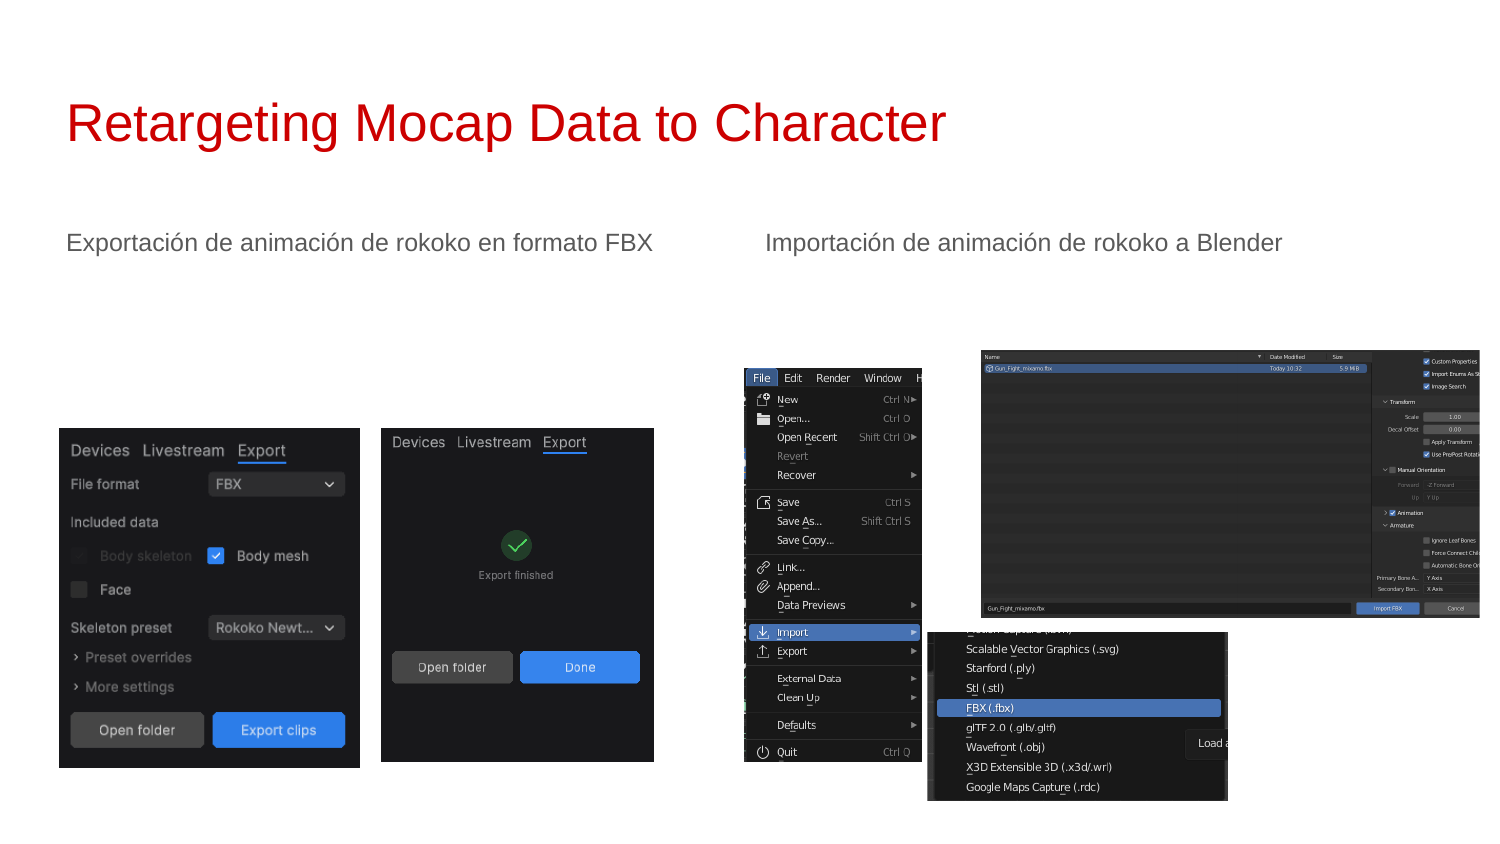

# Retargeting Mocap Data to Character
Exportación de animación de rokoko en formato FBX
Importación de animación de rokoko a Blender